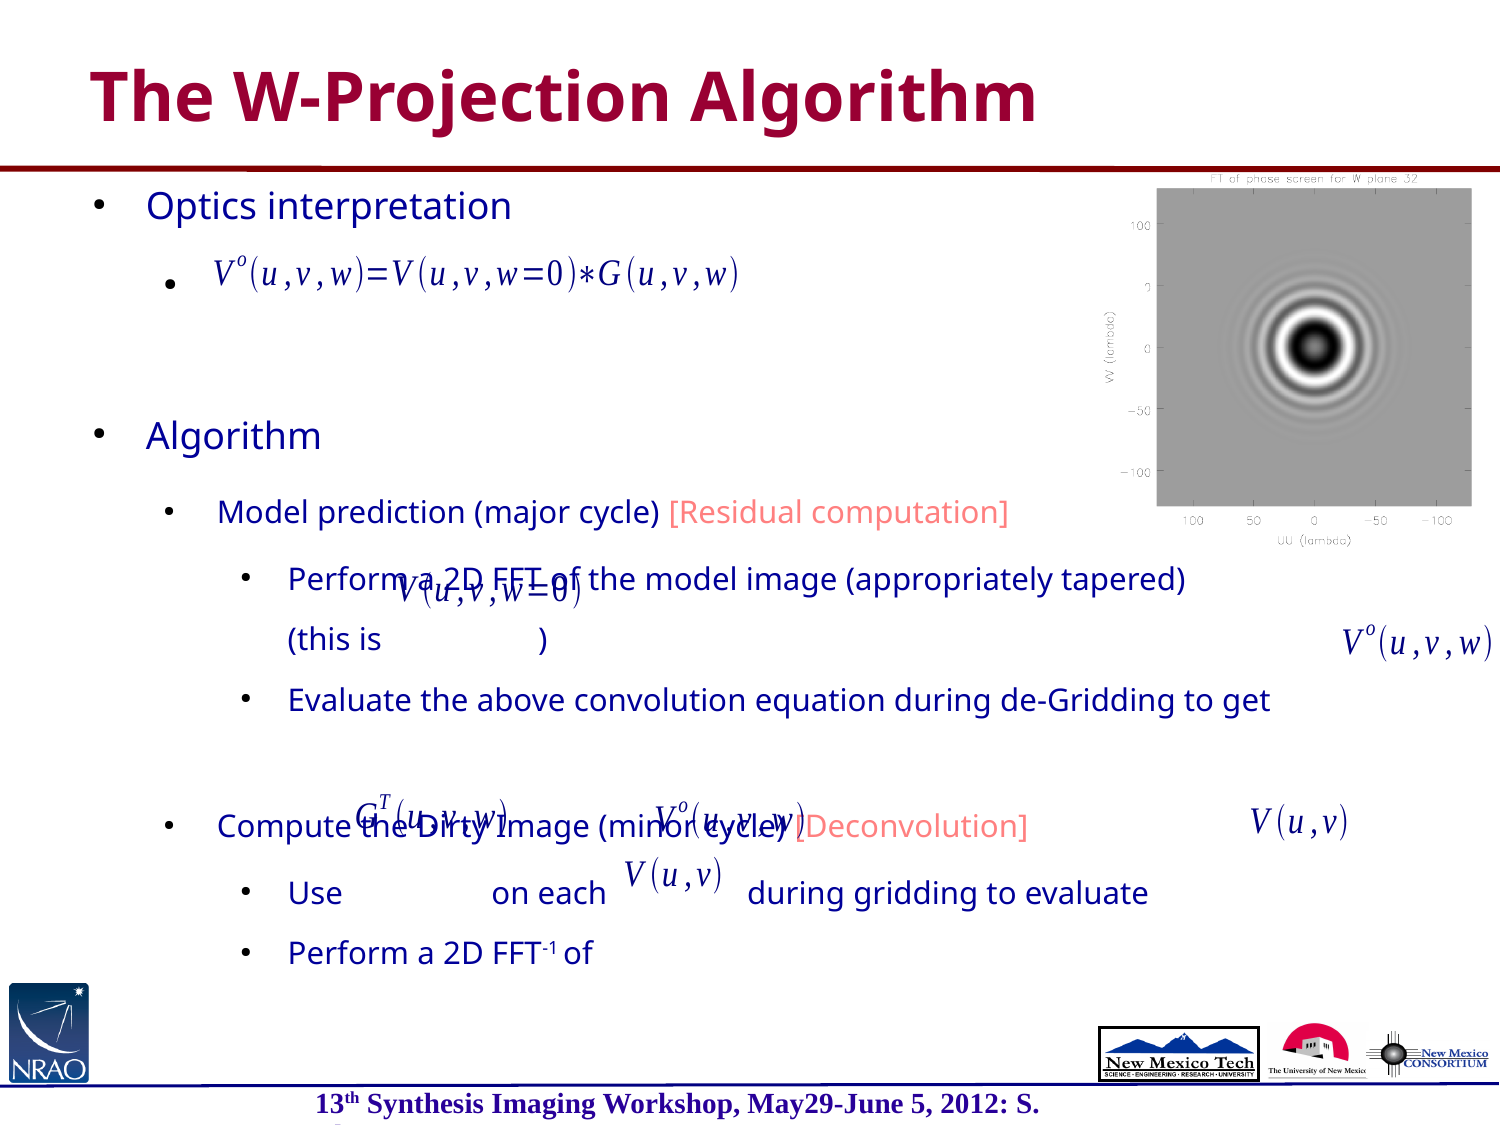

The W-Projection Algorithm
# Optics interpretation
Algorithm
Model prediction (major cycle) [Residual computation]
Perform a 2D FFT of the model image (appropriately tapered)
(this is )
Evaluate the above convolution equation during de-Gridding to get
Compute the Dirty Image (minor cycle) [Deconvolution]
Use on each during gridding to evaluate
Perform a 2D FFT-1 of